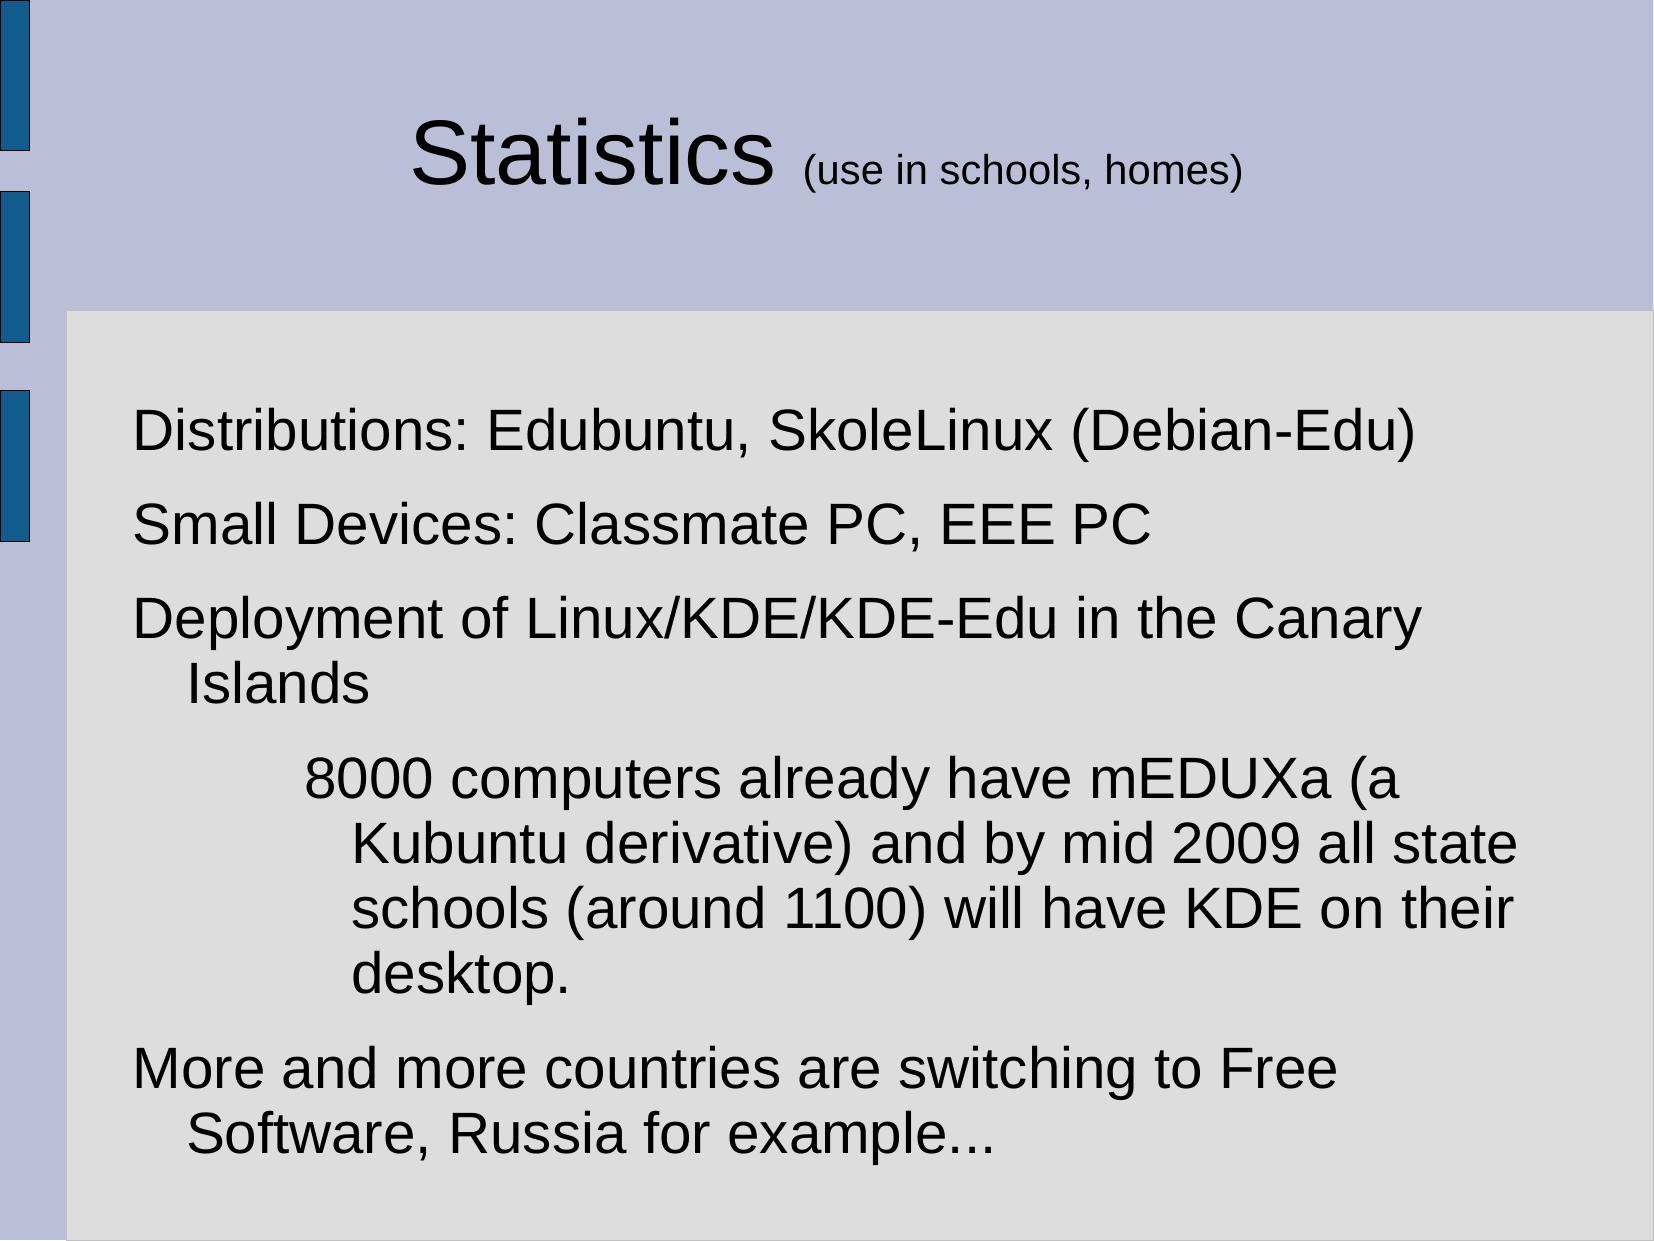

Statistics (use in schools, homes)
Distributions: Edubuntu, SkoleLinux (Debian-Edu)
Small Devices: Classmate PC, EEE PC
Deployment of Linux/KDE/KDE-Edu in the Canary Islands
8000 computers already have mEDUXa (a Kubuntu derivative) and by mid 2009 all state schools (around 1100) will have KDE on their desktop.
More and more countries are switching to Free Software, Russia for example...